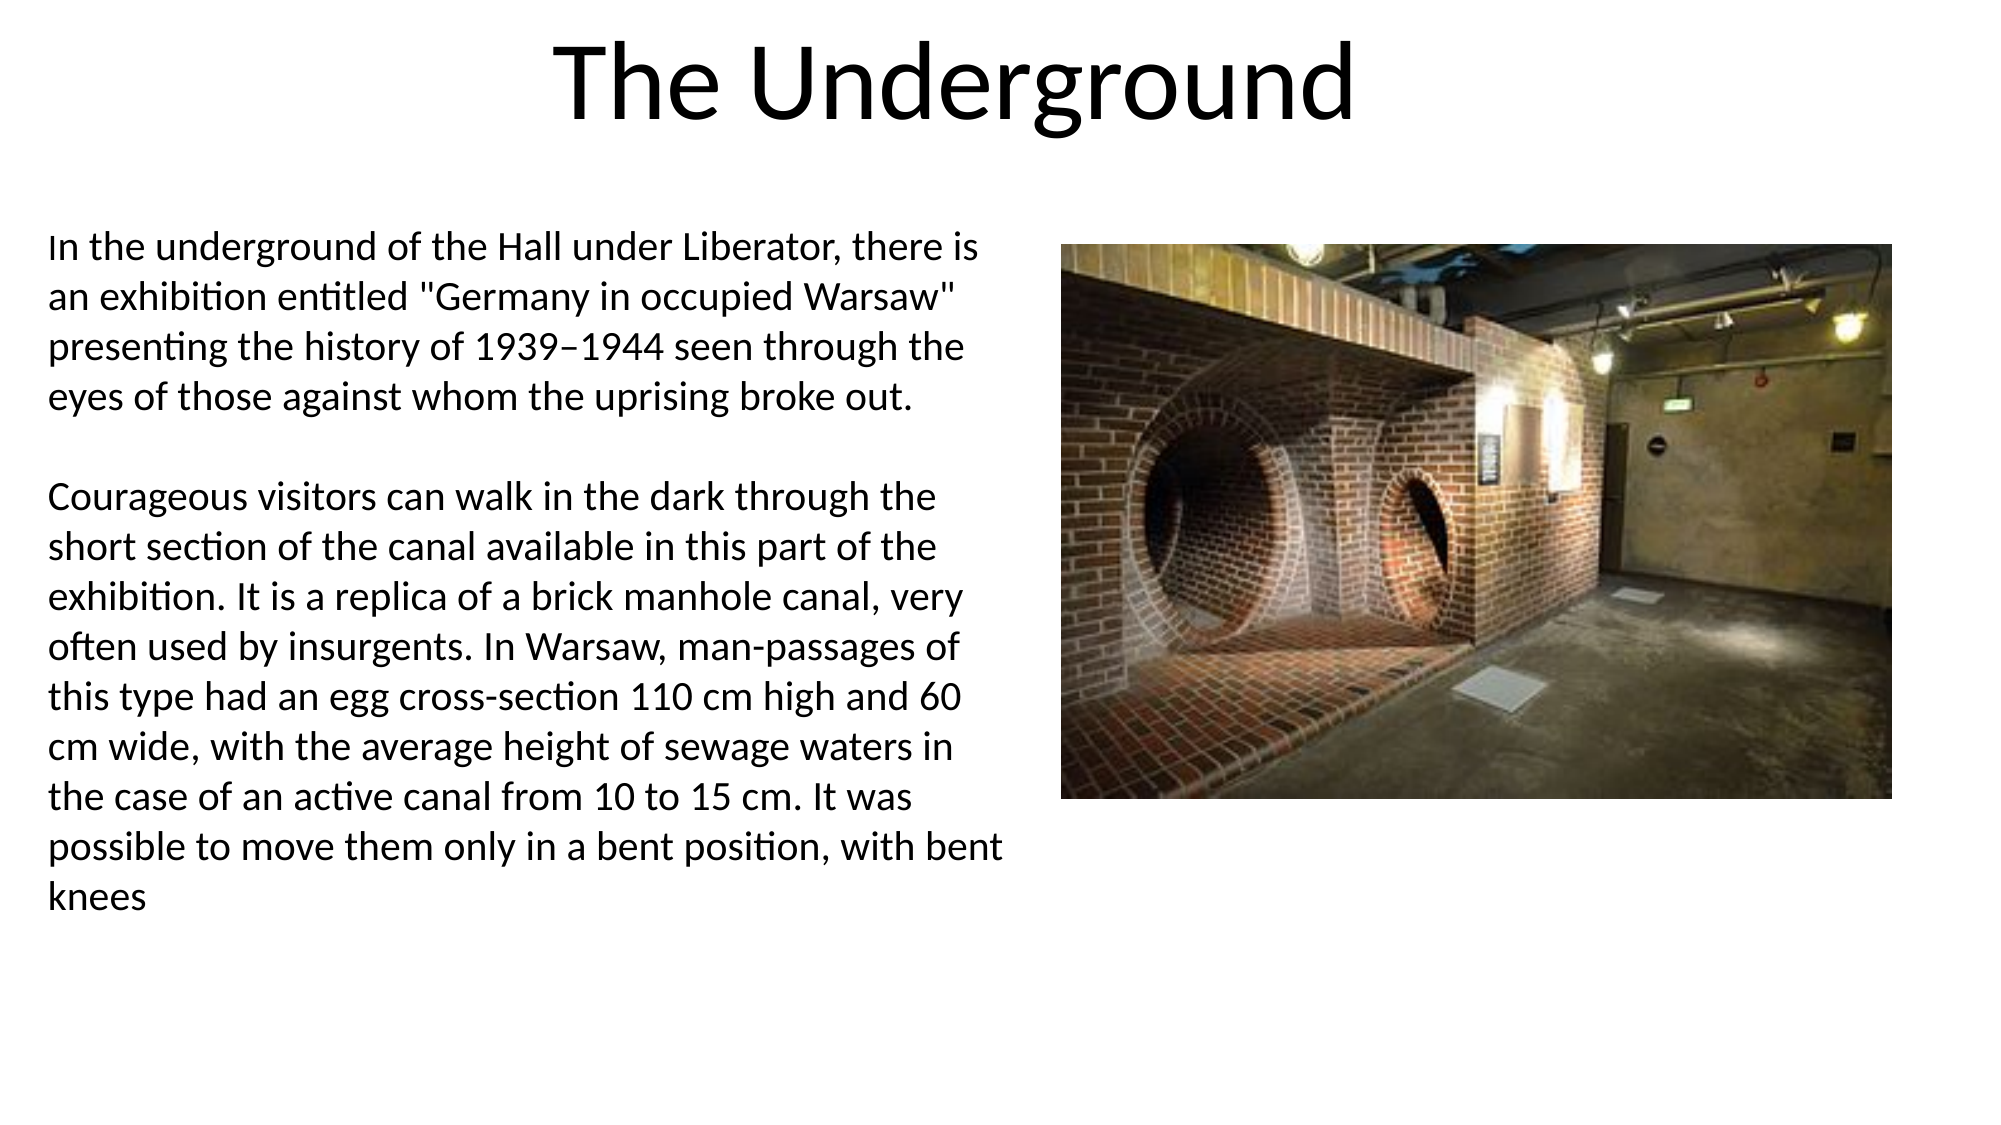

The Underground
In the underground of the Hall under Liberator, there is an exhibition entitled "Germany in occupied Warsaw" presenting the history of 1939–1944 seen through the eyes of those against whom the uprising broke out.
Courageous visitors can walk in the dark through the short section of the canal available in this part of the exhibition. It is a replica of a brick manhole canal, very often used by insurgents. In Warsaw, man-passages of this type had an egg cross-section 110 cm high and 60 cm wide, with the average height of sewage waters in the case of an active canal from 10 to 15 cm. It was possible to move them only in a bent position, with bent knees